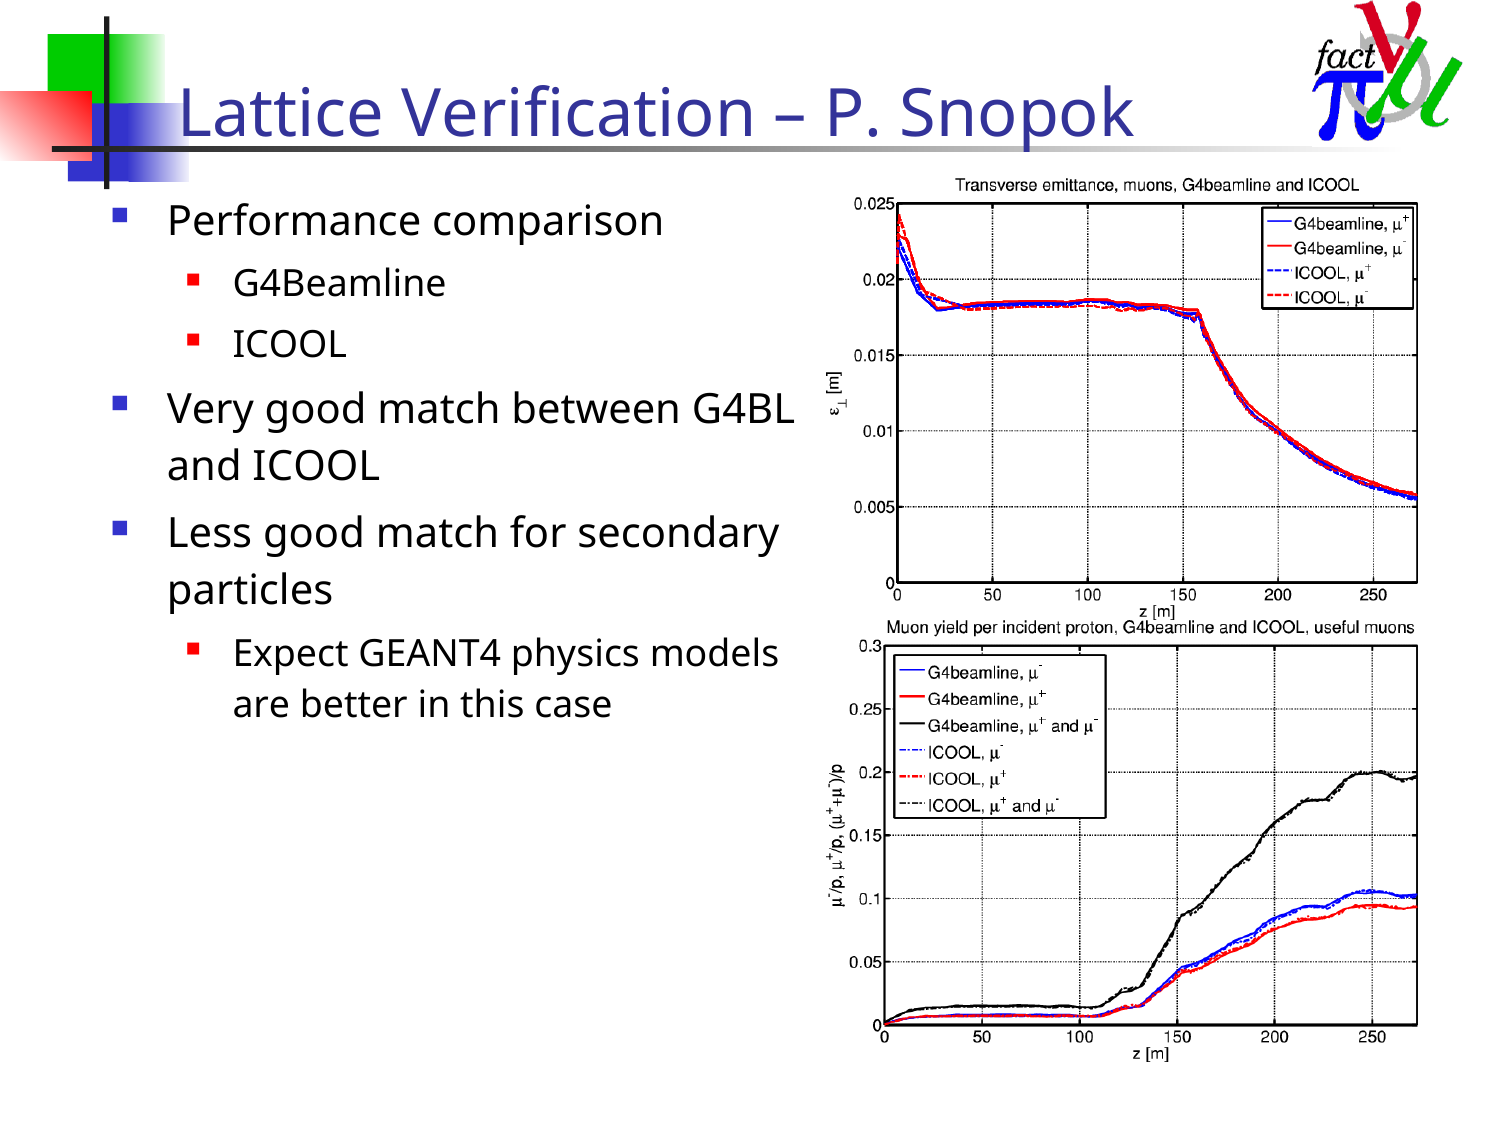

# Lattice Verification – P. Snopok
Performance comparison
G4Beamline
ICOOL
Very good match between G4BL and ICOOL
Less good match for secondary particles
Expect GEANT4 physics models are better in this case